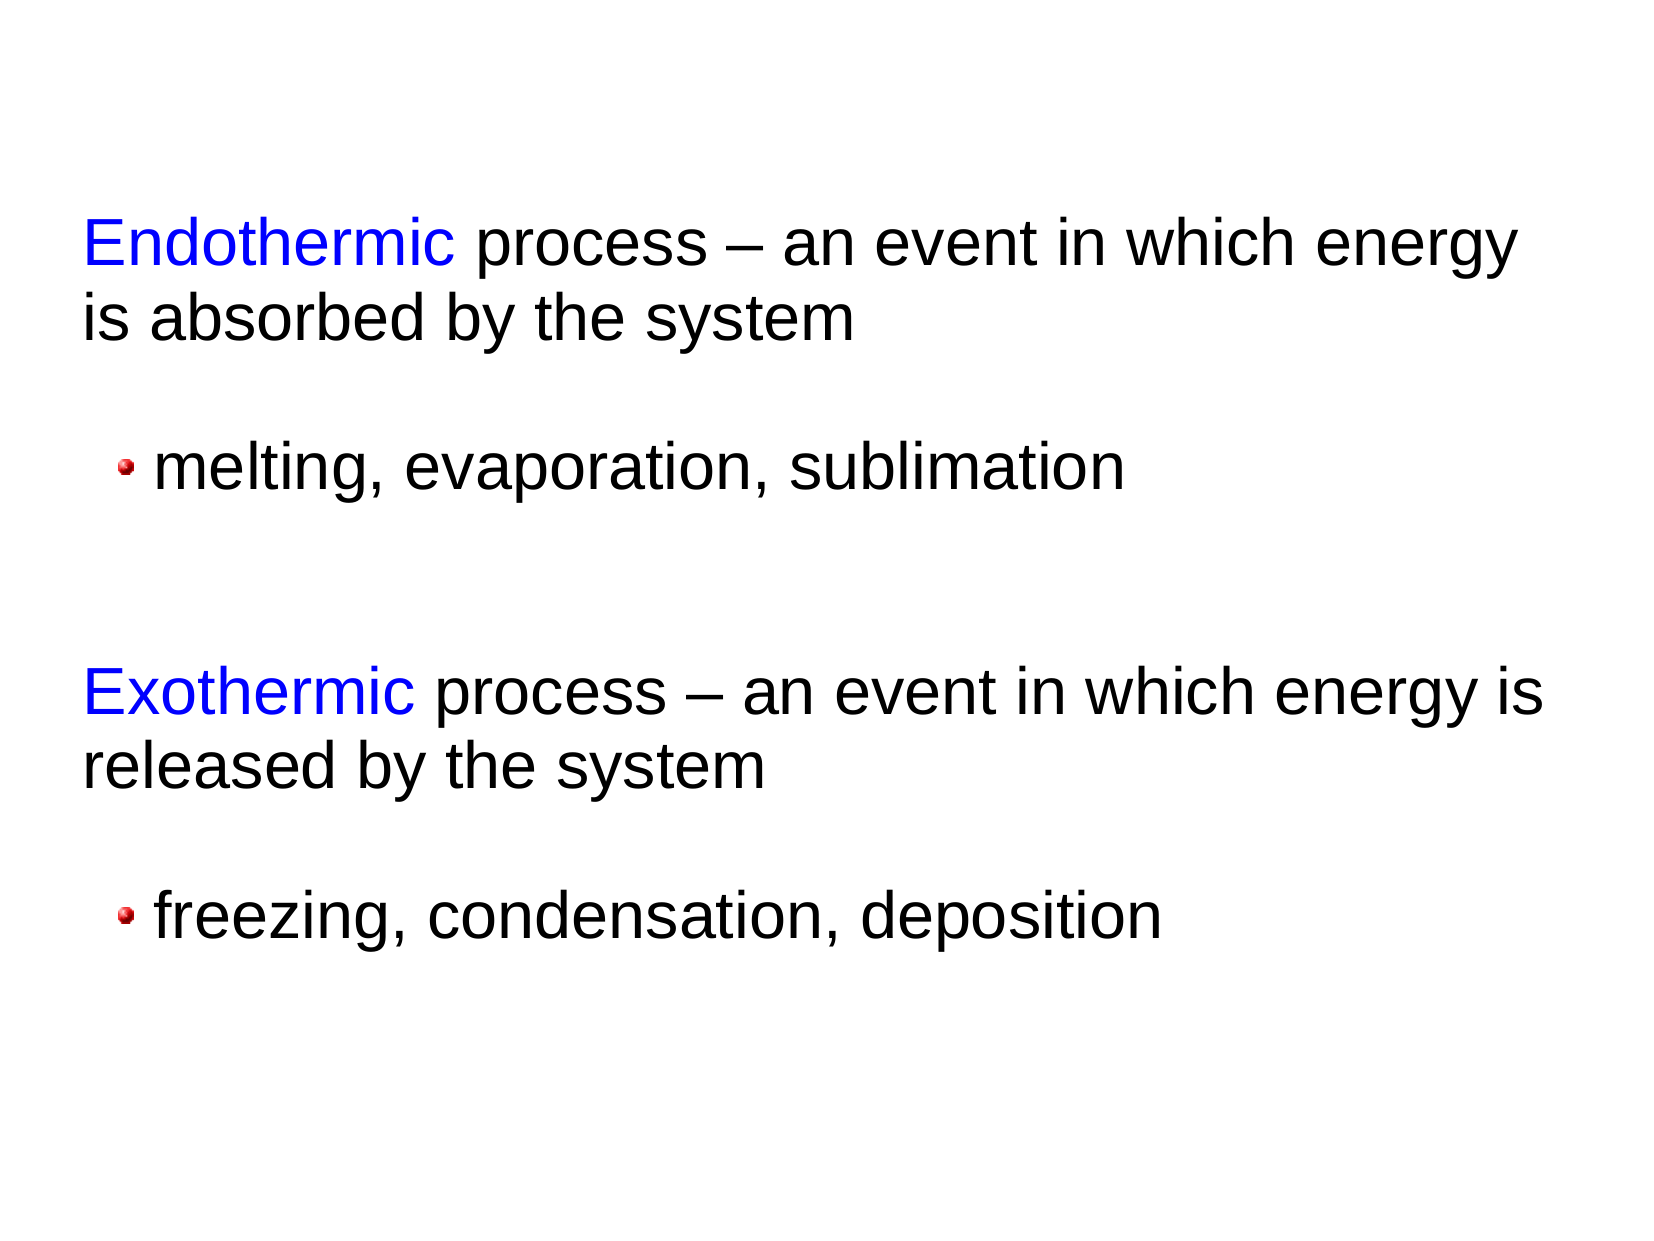

# Endothermic process – an event in which energy is absorbed by the system
melting, evaporation, sublimation
Exothermic process – an event in which energy is released by the system
freezing, condensation, deposition